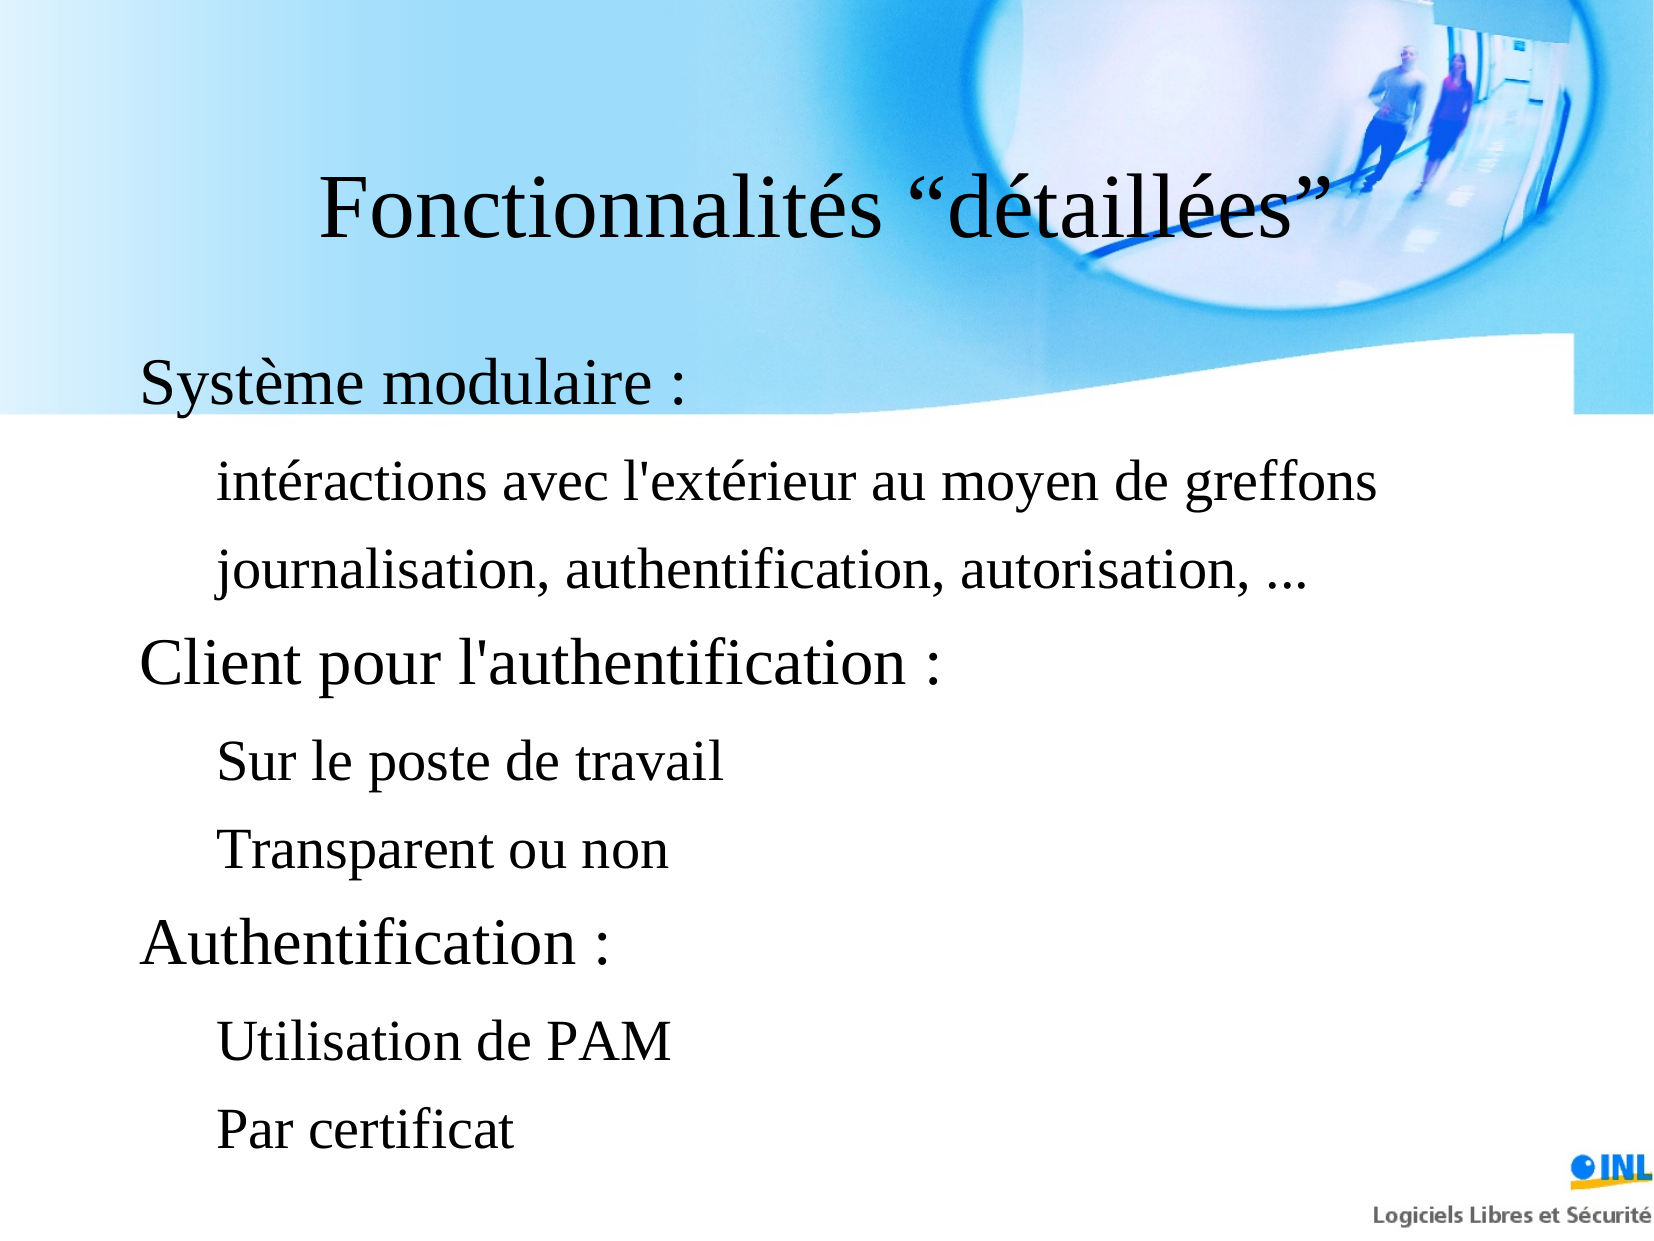

# Fonctionnalités “détaillées”
Système modulaire :
intéractions avec l'extérieur au moyen de greffons
journalisation, authentification, autorisation, ...
Client pour l'authentification :
Sur le poste de travail
Transparent ou non
Authentification :
Utilisation de PAM
Par certificat